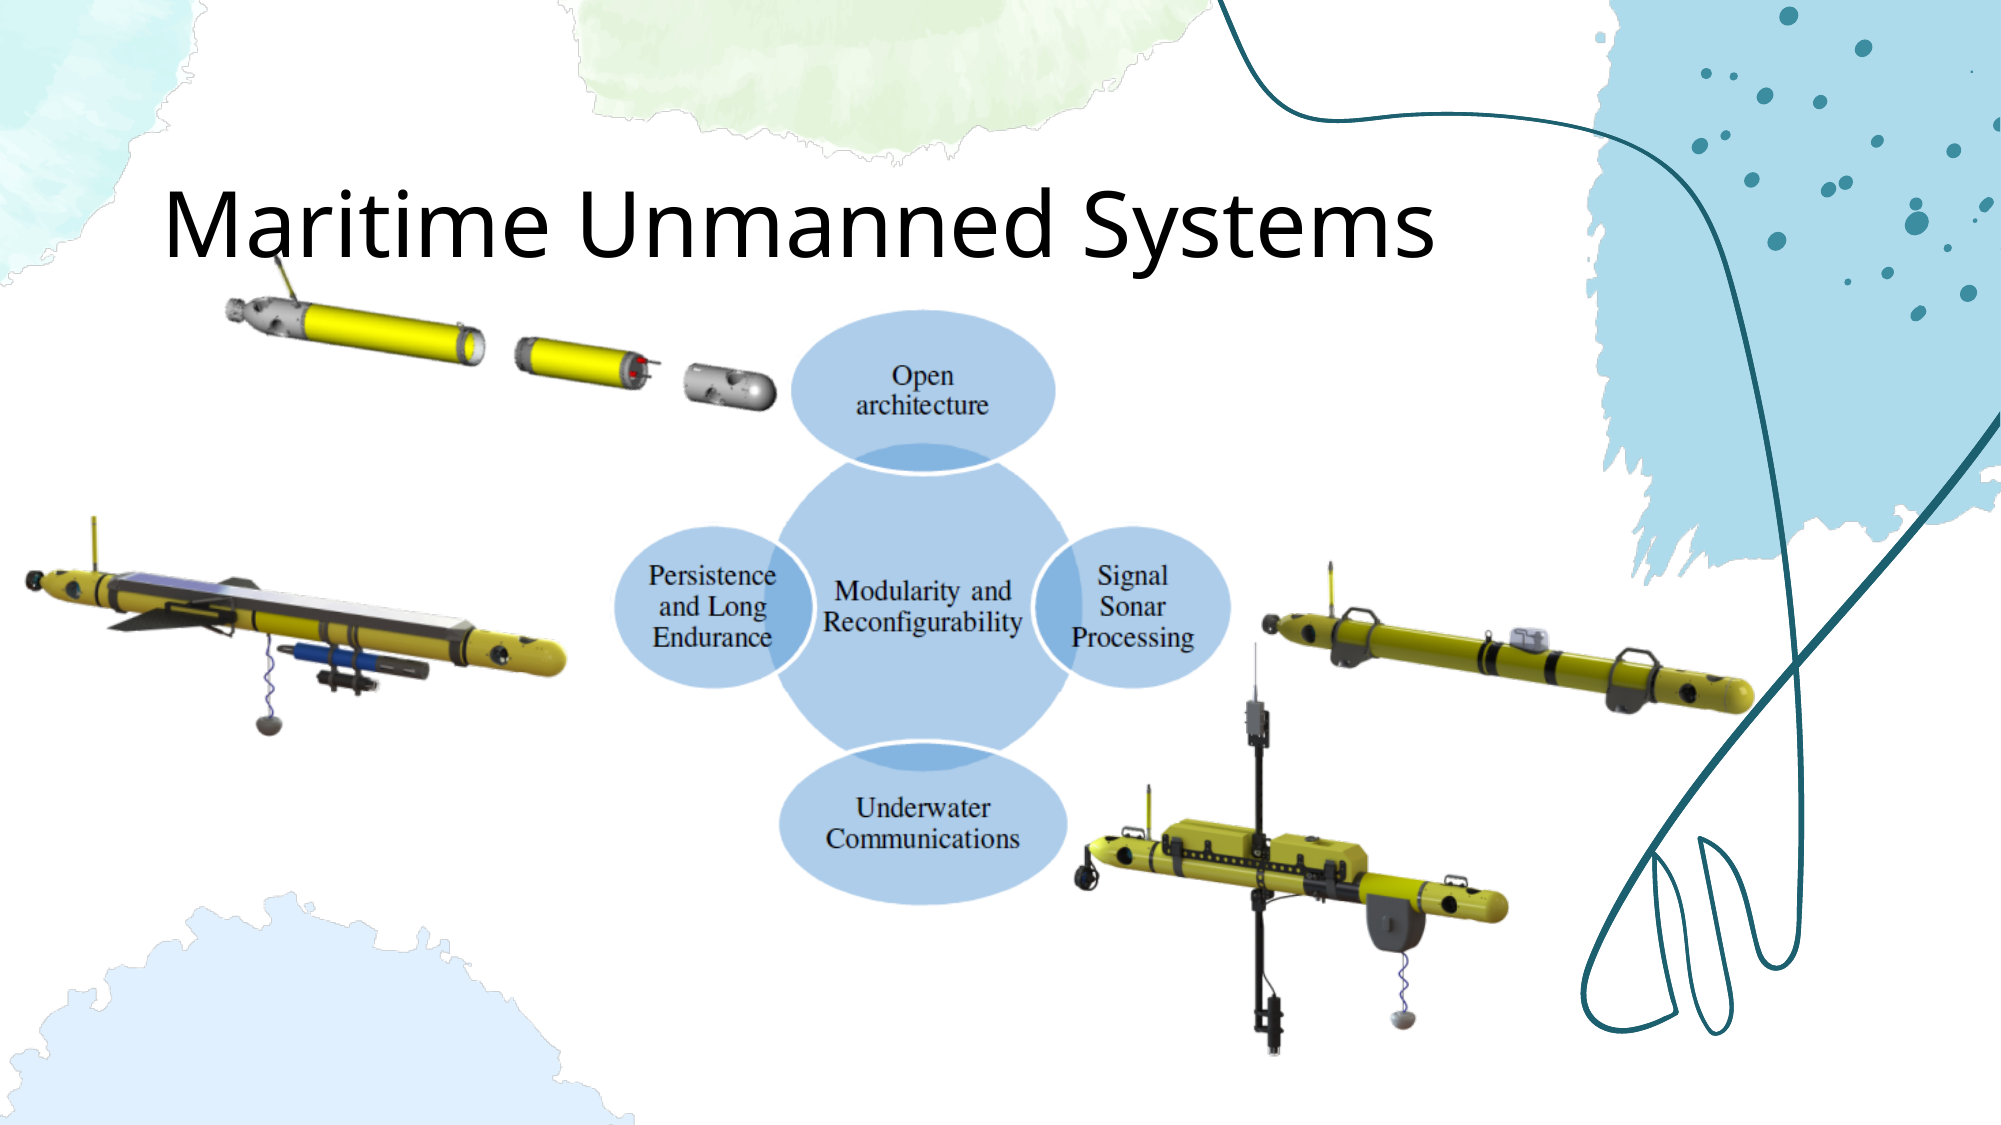

# Maritime Unmanned Systems
07/09/2021
PhD Defense -